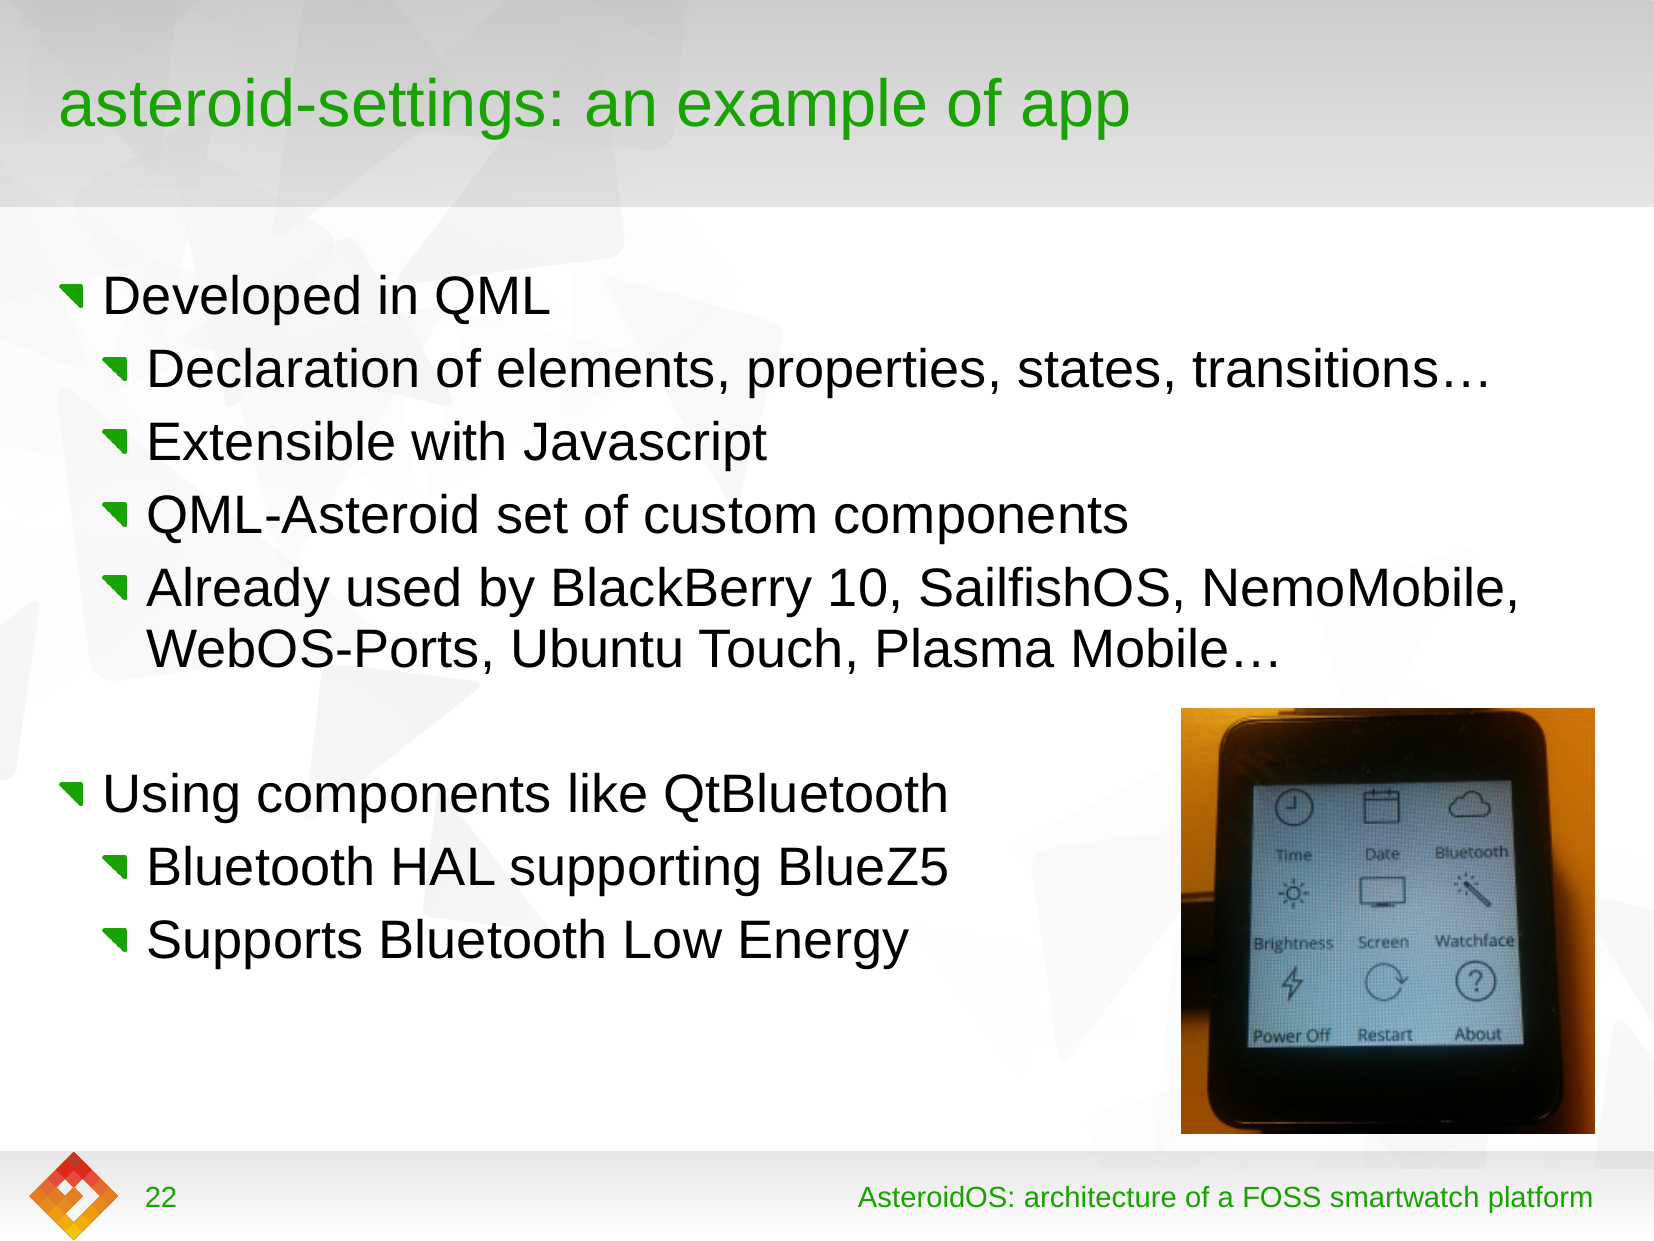

# asteroid-settings: an example of app
Developed in QML
Declaration of elements, properties, states, transitions…
Extensible with Javascript
QML-Asteroid set of custom components
Already used by BlackBerry 10, SailfishOS, NemoMobile, WebOS-Ports, Ubuntu Touch, Plasma Mobile…
Using components like QtBluetooth
Bluetooth HAL supporting BlueZ5
Supports Bluetooth Low Energy
22
AsteroidOS: architecture of a FOSS smartwatch platform